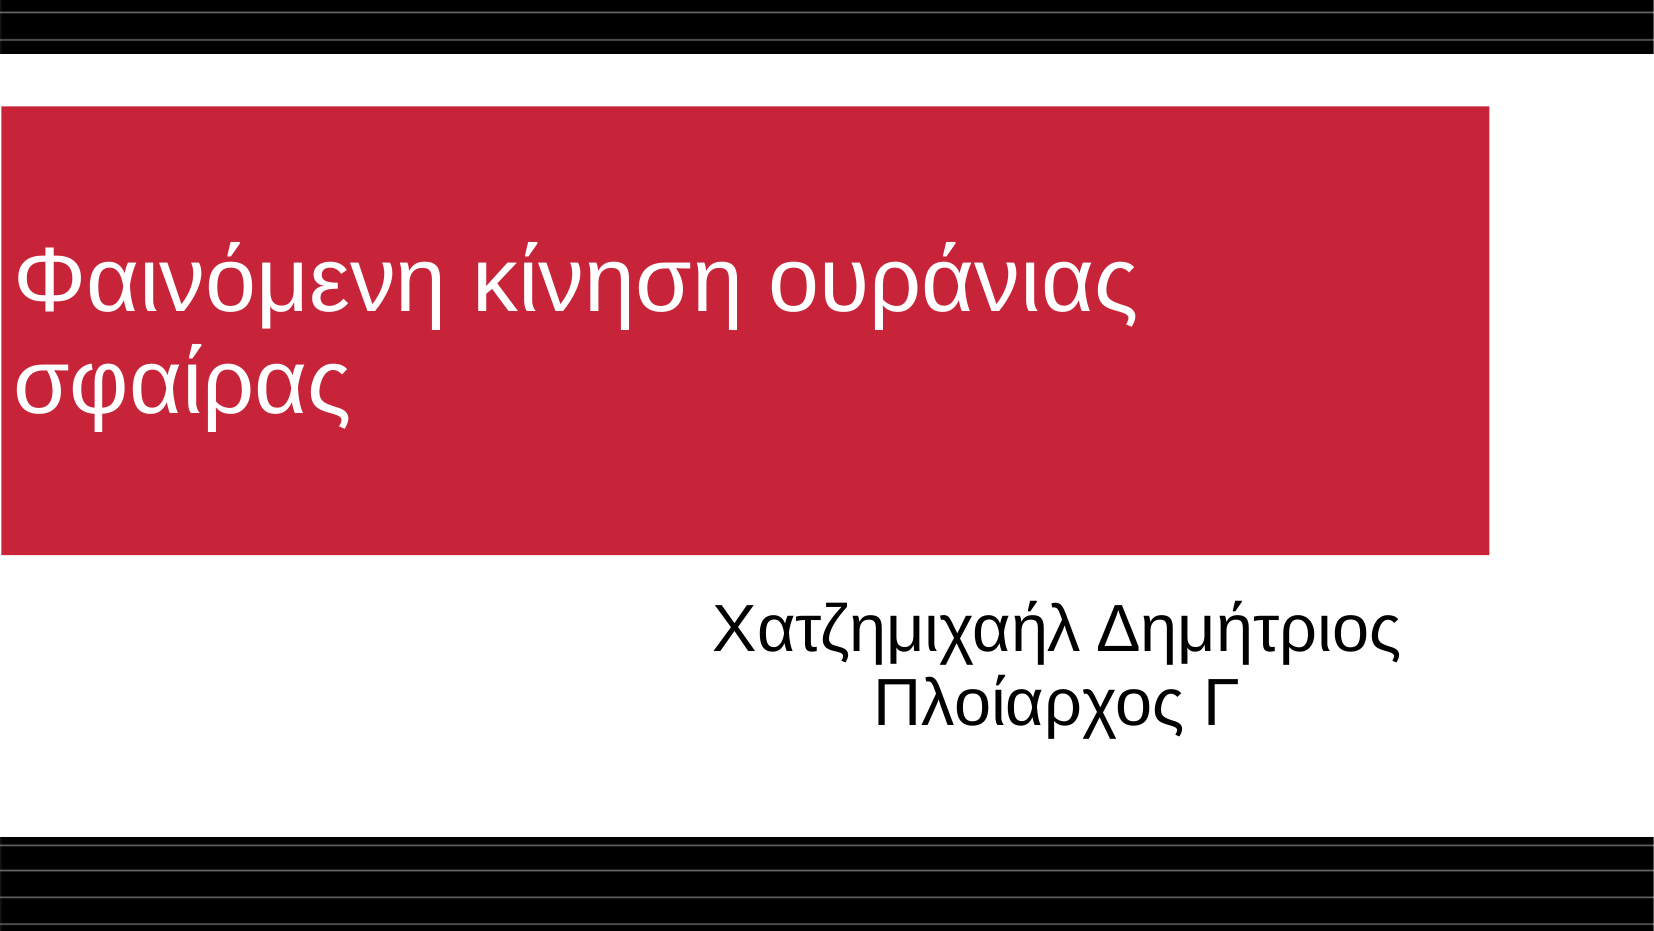

# Φαινόμενη κίνηση ουράνιας σφαίρας
Χατζημιχαήλ Δημήτριος
Πλοίαρχος Γ